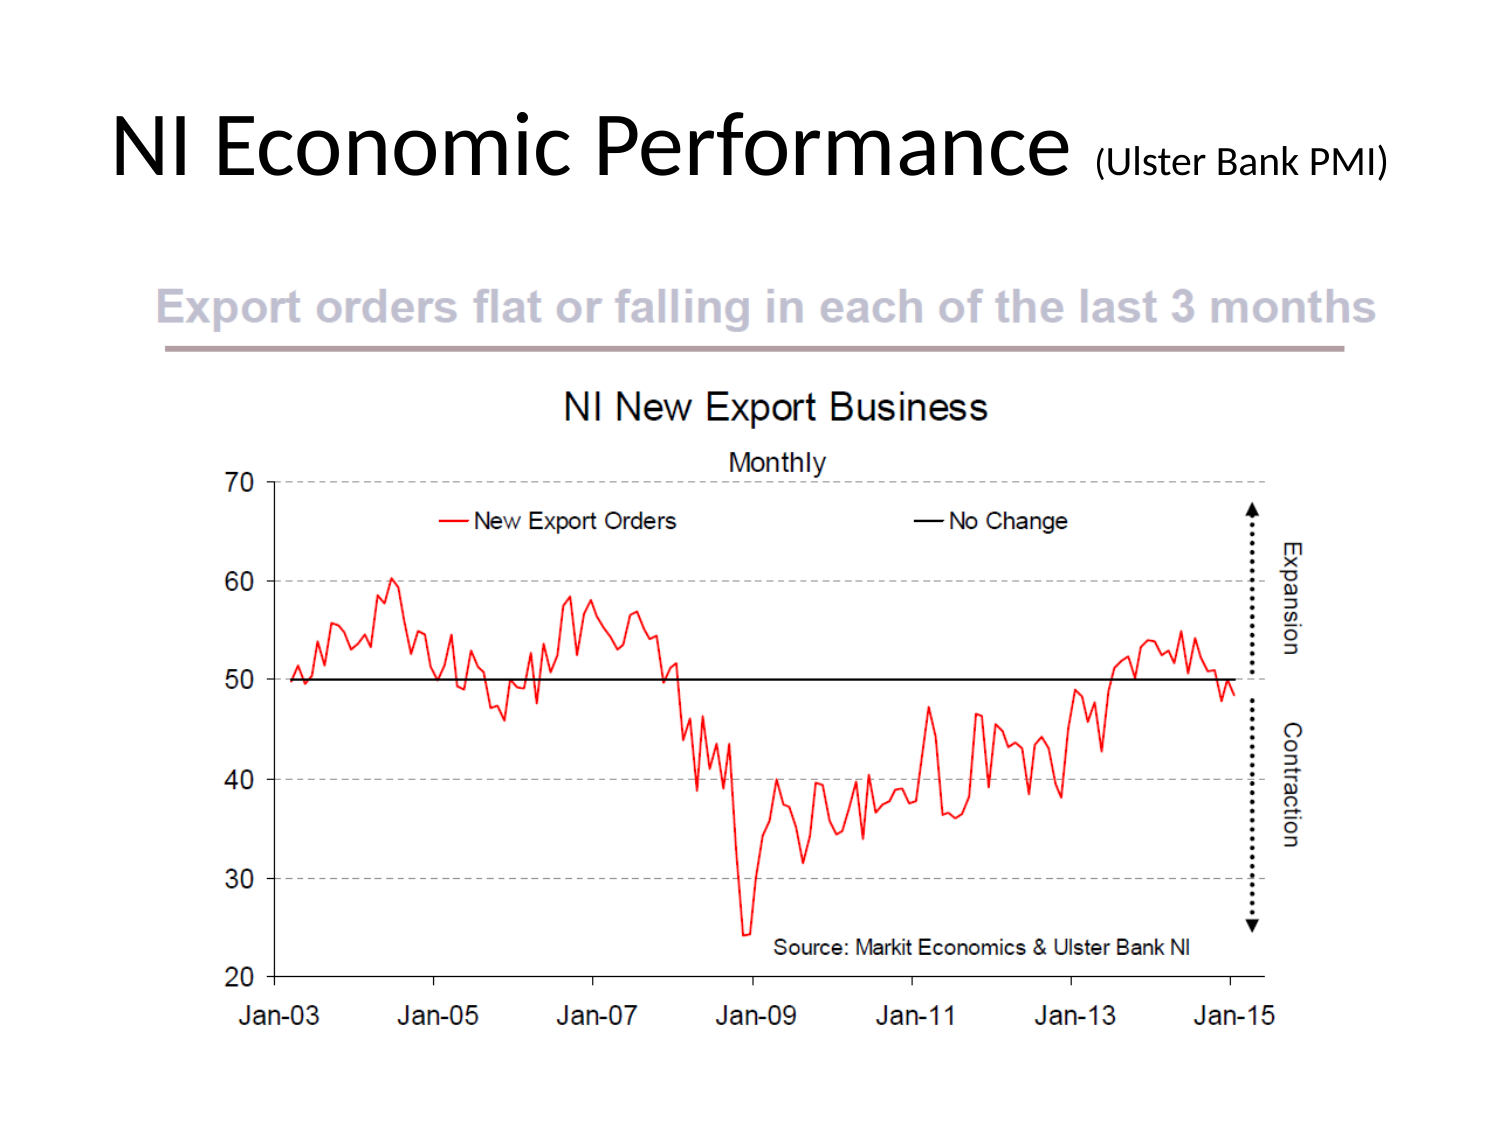

# NI Economic Performance (Ulster Bank PMI)